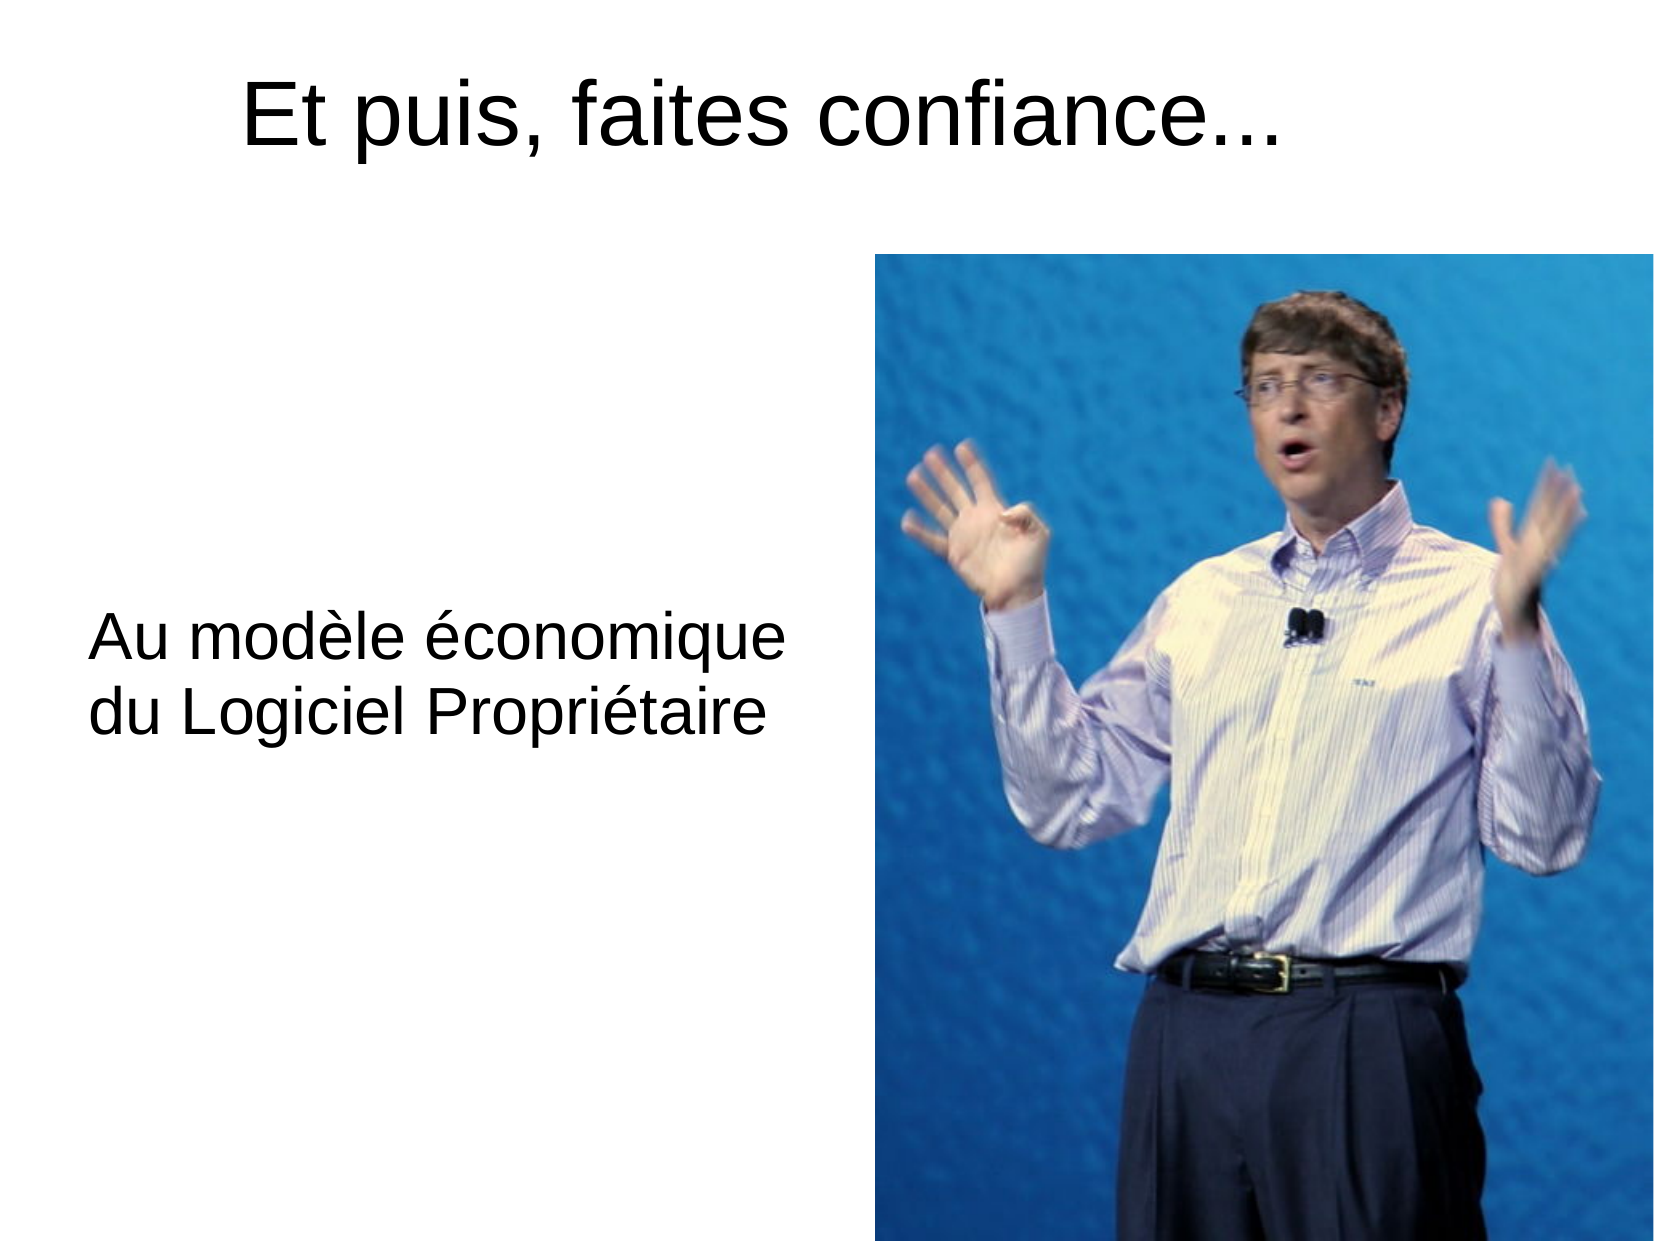

# Et puis, faites confiance...
Au modèle économique
du Logiciel Propriétaire